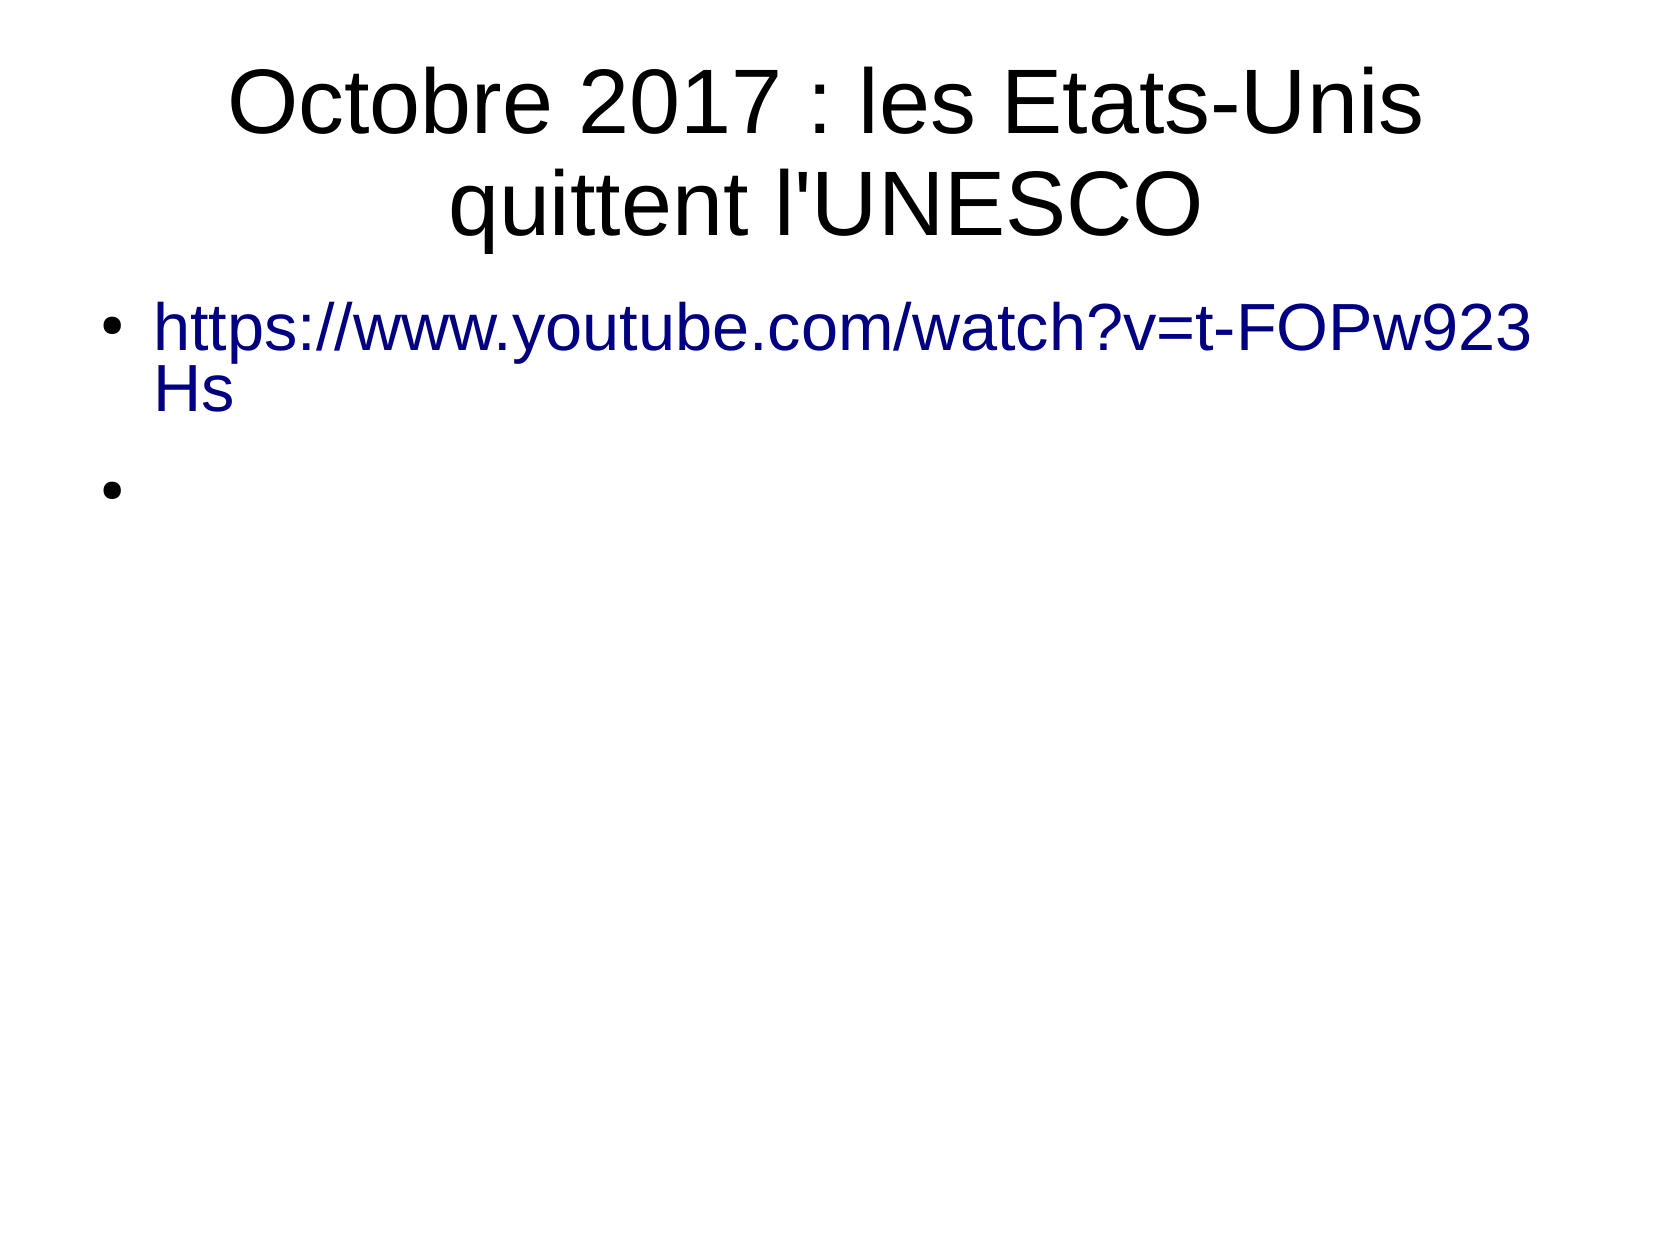

# Octobre 2017 : les Etats-Unis quittent l'UNESCO
https://www.youtube.com/watch?v=t-FOPw923Hs